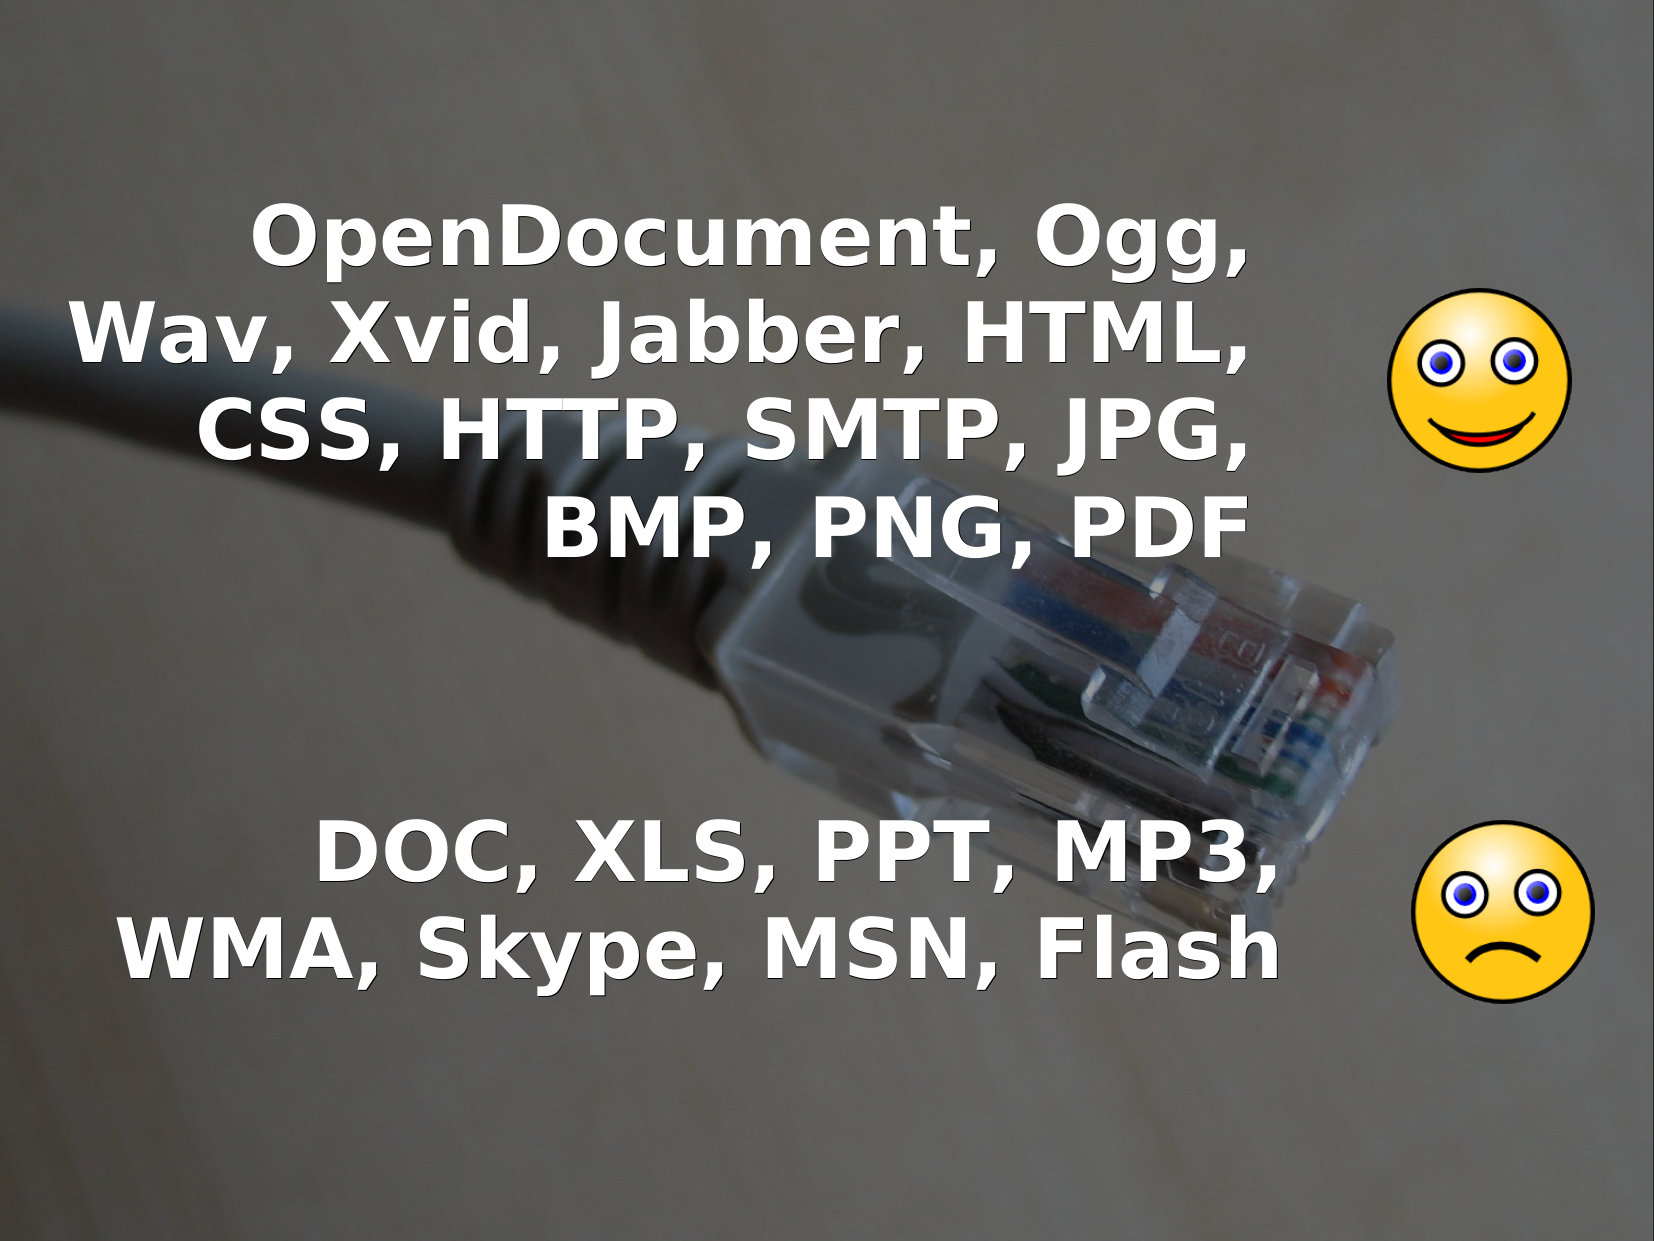

OpenDocument, Ogg, Wav, Xvid, Jabber, HTML, CSS, HTTP, SMTP, JPG, BMP, PNG, PDF
DOC, XLS, PPT, MP3, WMA, Skype, MSN, Flash